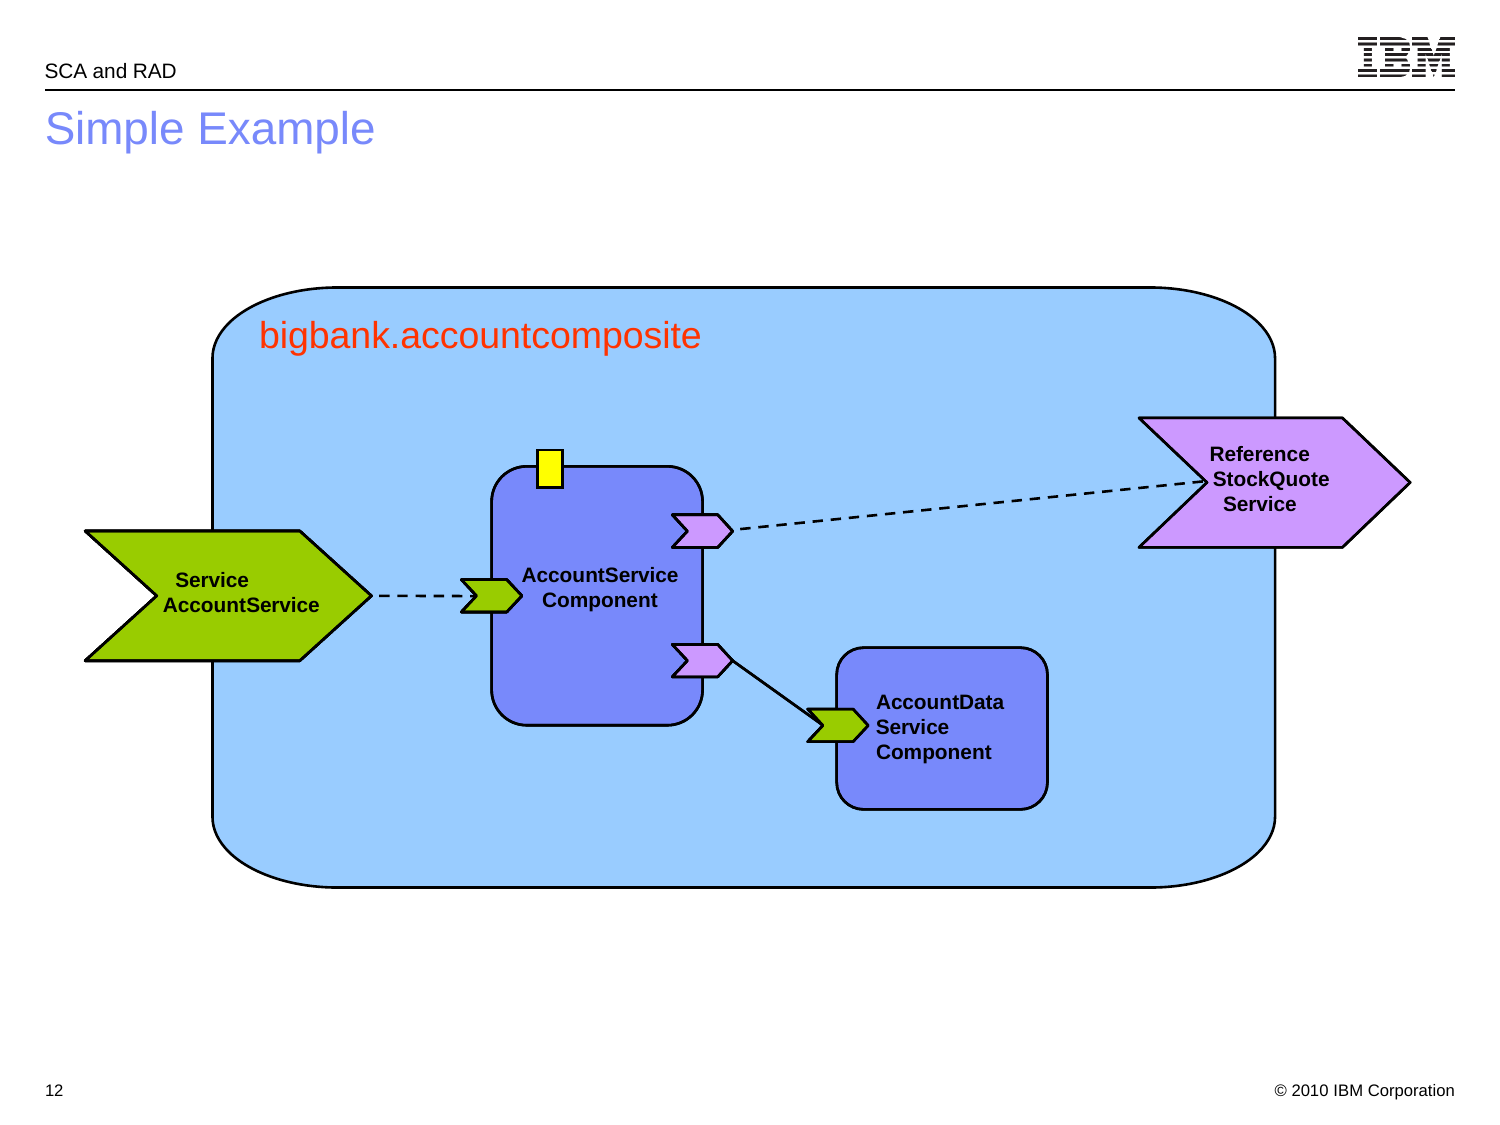

# Simple Example
bigbank.accountcomposite
Reference
StockQuote
Service
AccountService
Service
Service
Component
AccountService
AccountService
AccountData
AccountData
Service
Service
Component
Component
12